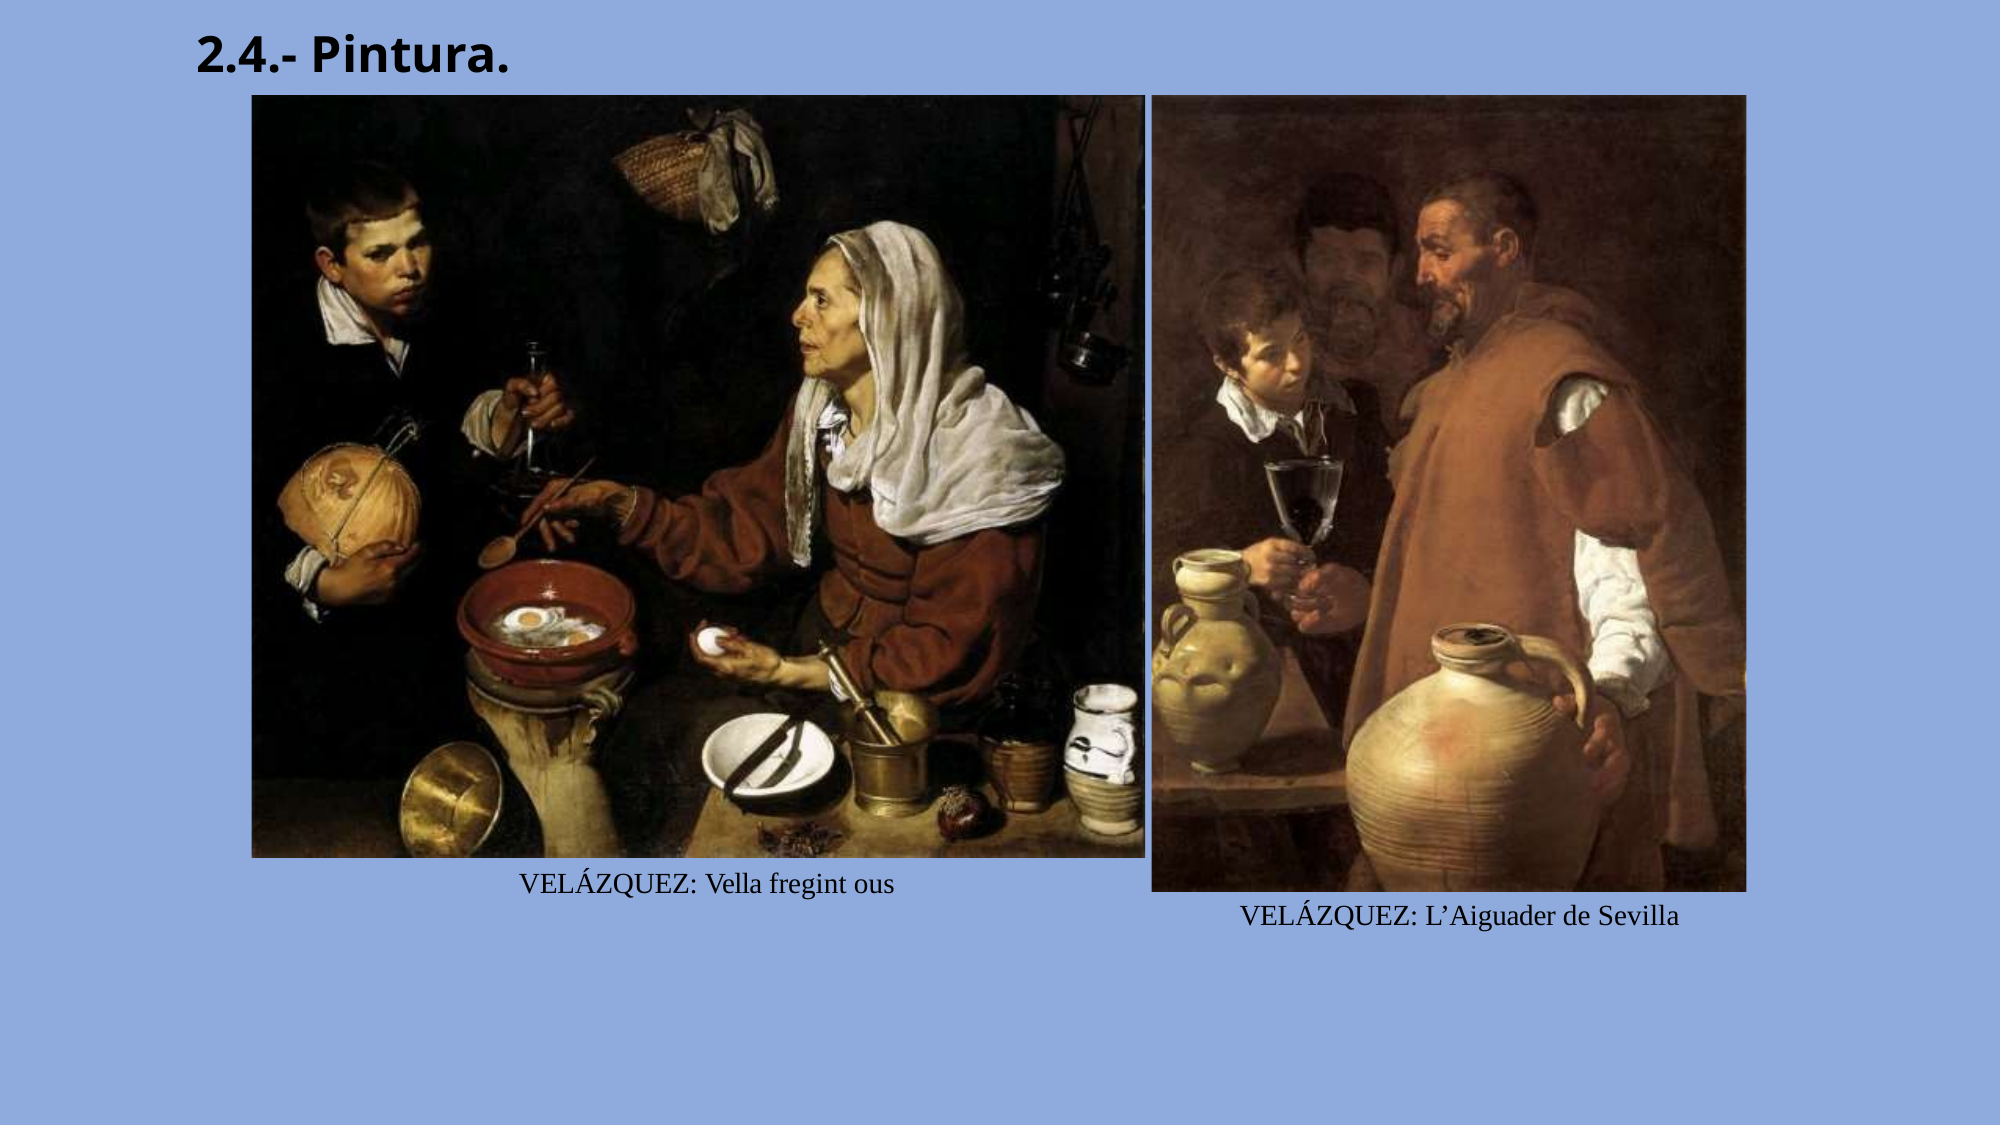

2.4.- Pintura.
# 4.4.- Pintura.
VELÁZQUEZ: Vella fregint ous
VELÁZQUEZ: L’Aiguader de Sevilla